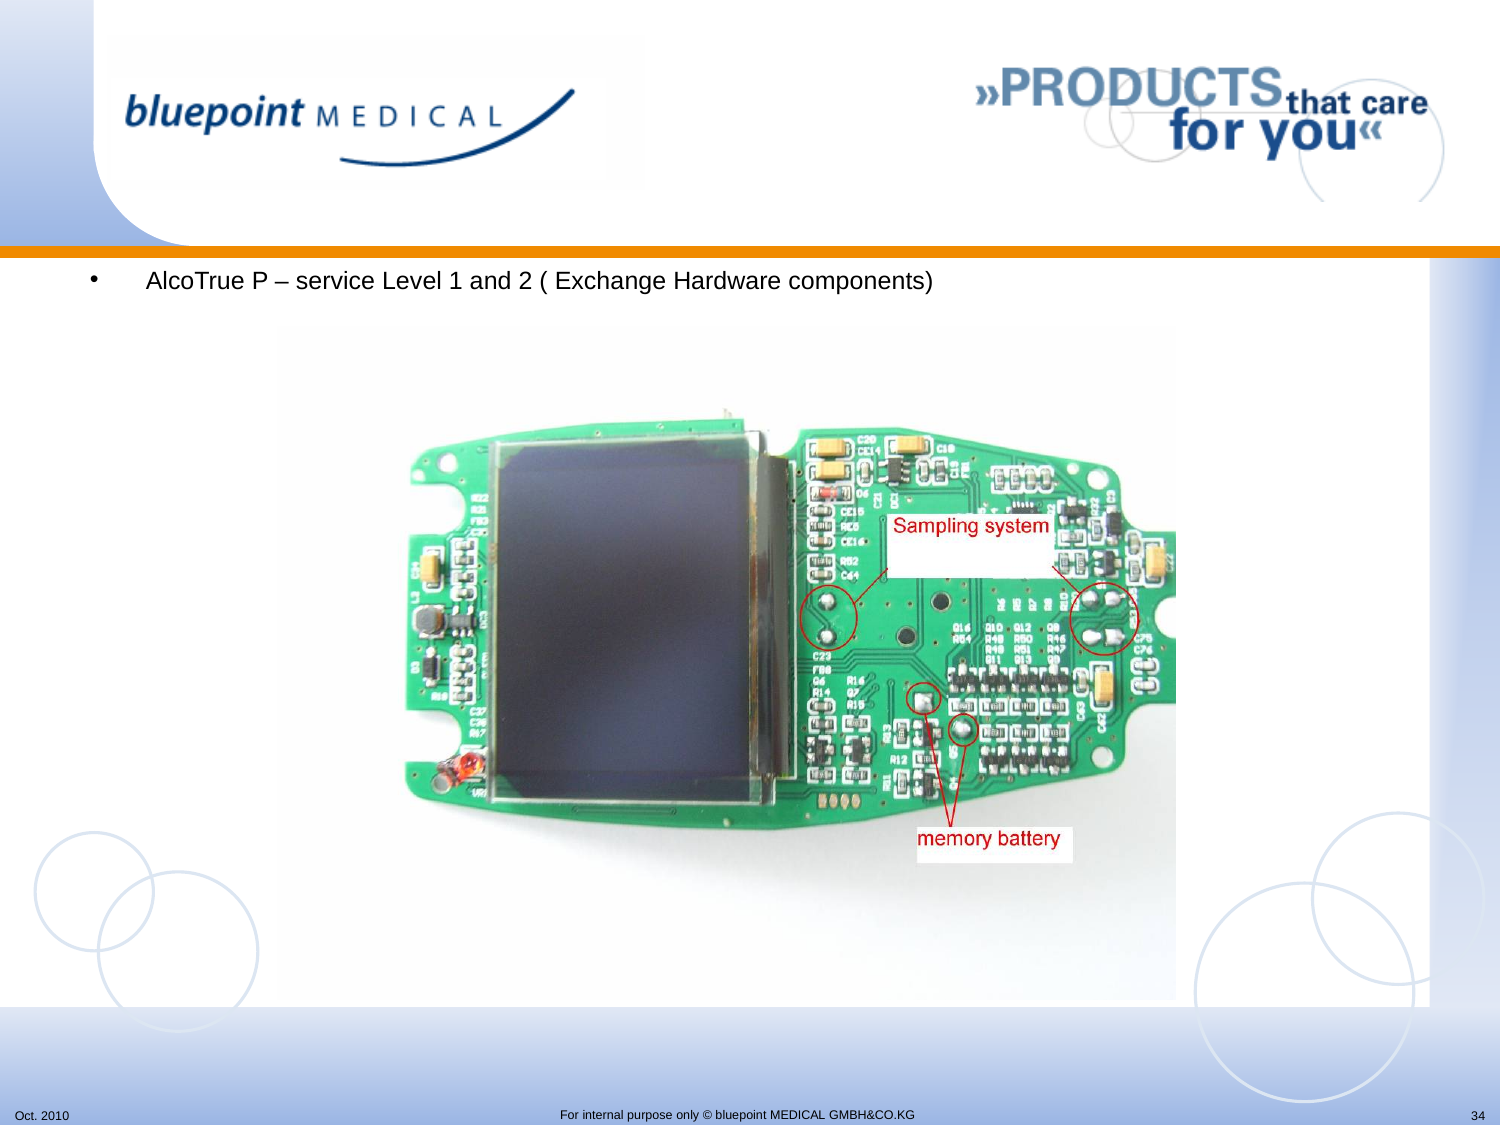

# AlcoTrue P – service Level 1 and 2 ( Exchange Hardware components)